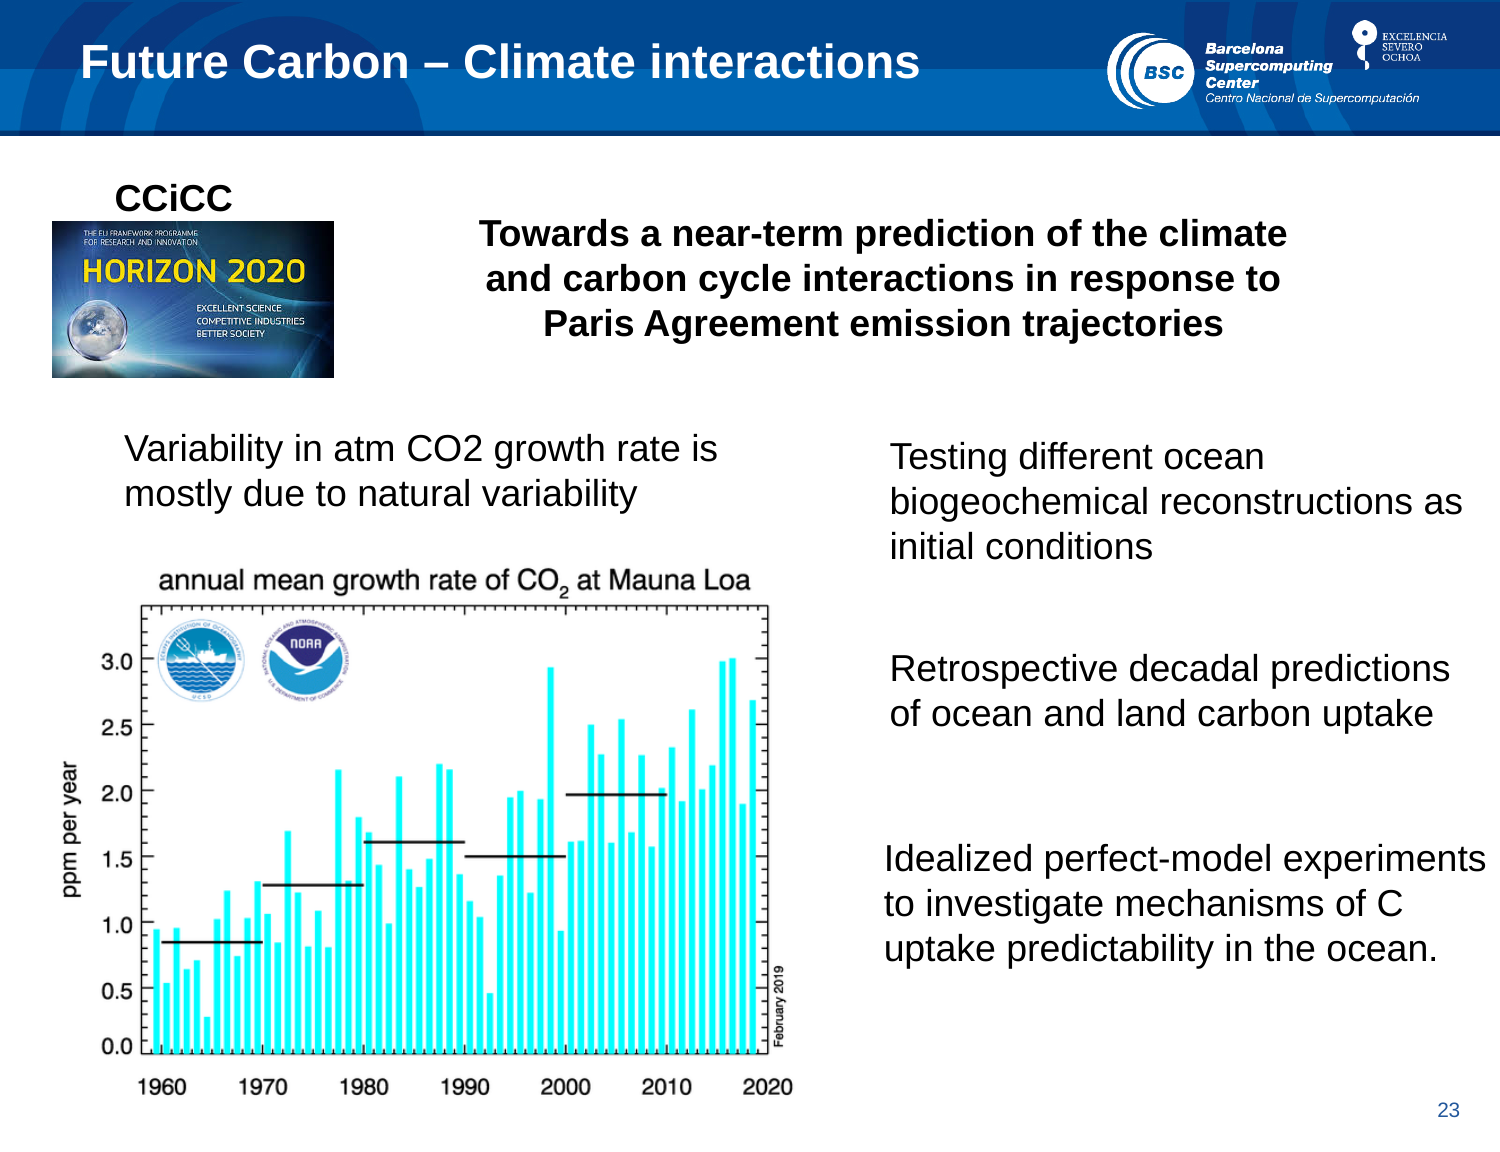

# Future Carbon – Climate interactions
CCiCC
Towards a near-term prediction of the climate and carbon cycle interactions in response to Paris Agreement emission trajectories
Variability in atm CO2 growth rate is mostly due to natural variability
Testing different ocean biogeochemical reconstructions as initial conditions
Retrospective decadal predictions of ocean and land carbon uptake
Idealized perfect-model experiments to investigate mechanisms of C uptake predictability in the ocean.